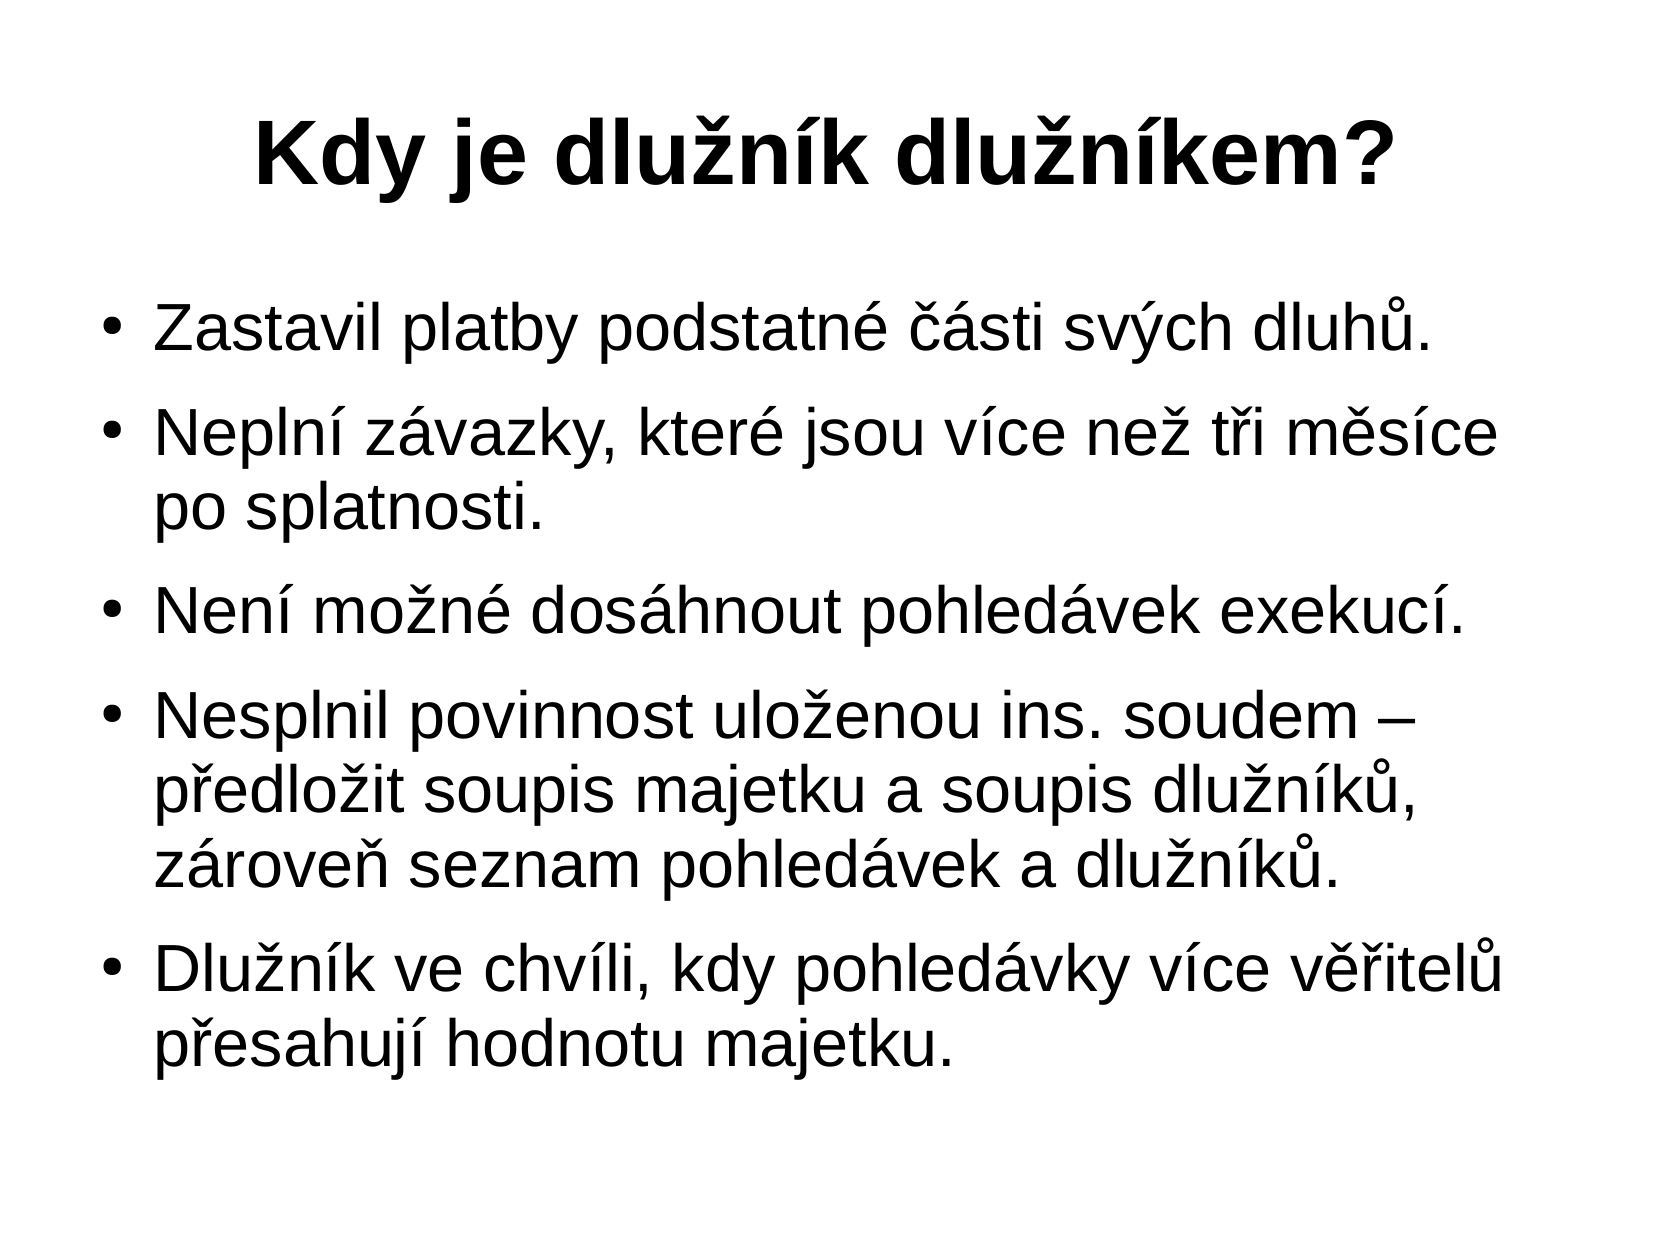

# Kdy je dlužník dlužníkem?
Zastavil platby podstatné části svých dluhů.
Neplní závazky, které jsou více než tři měsíce po splatnosti.
Není možné dosáhnout pohledávek exekucí.
Nesplnil povinnost uloženou ins. soudem – předložit soupis majetku a soupis dlužníků, zároveň seznam pohledávek a dlužníků.
Dlužník ve chvíli, kdy pohledávky více věřitelů přesahují hodnotu majetku.